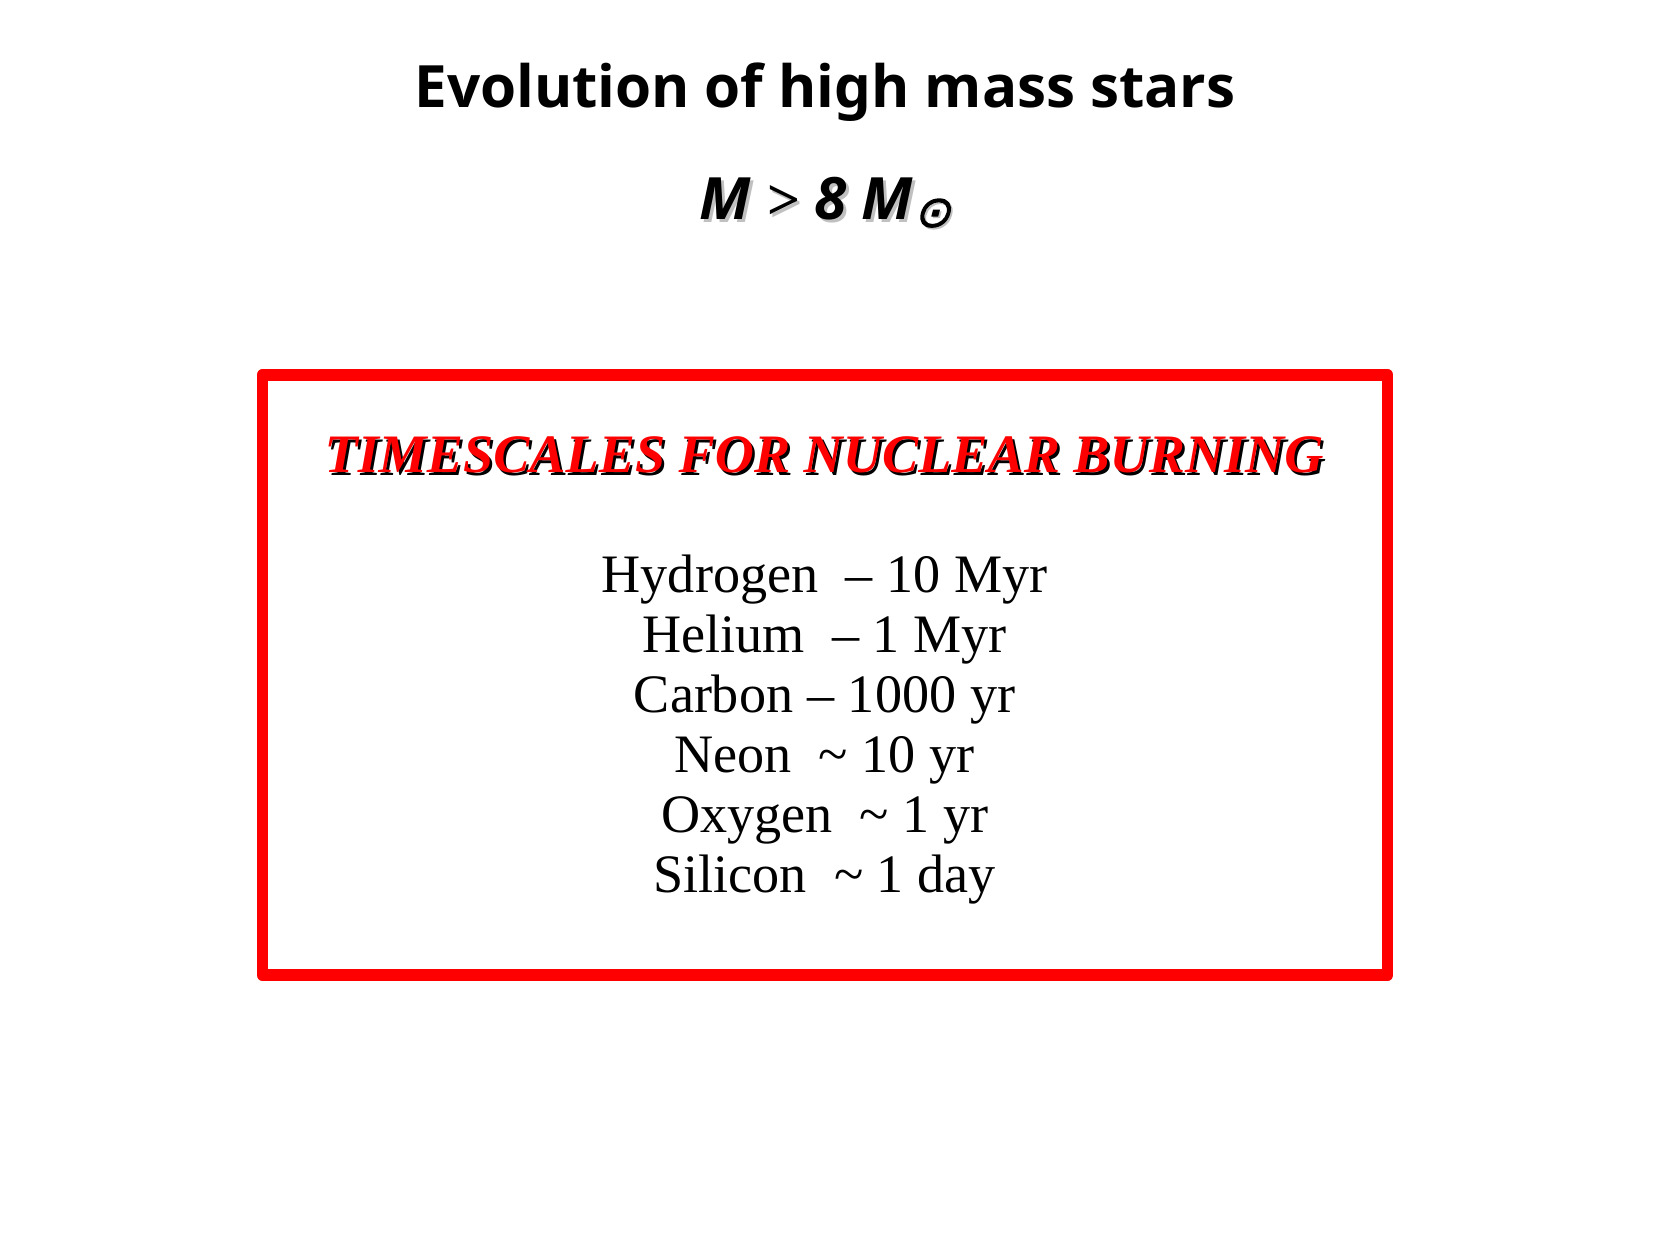

Evolution of high mass stars
M > 8 M⊙
TIMESCALES FOR NUCLEAR BURNING
Hydrogen – 10 Myr
Helium – 1 Myr
Carbon – 1000 yr
Neon ~ 10 yr
Oxygen ~ 1 yr
Silicon ~ 1 day